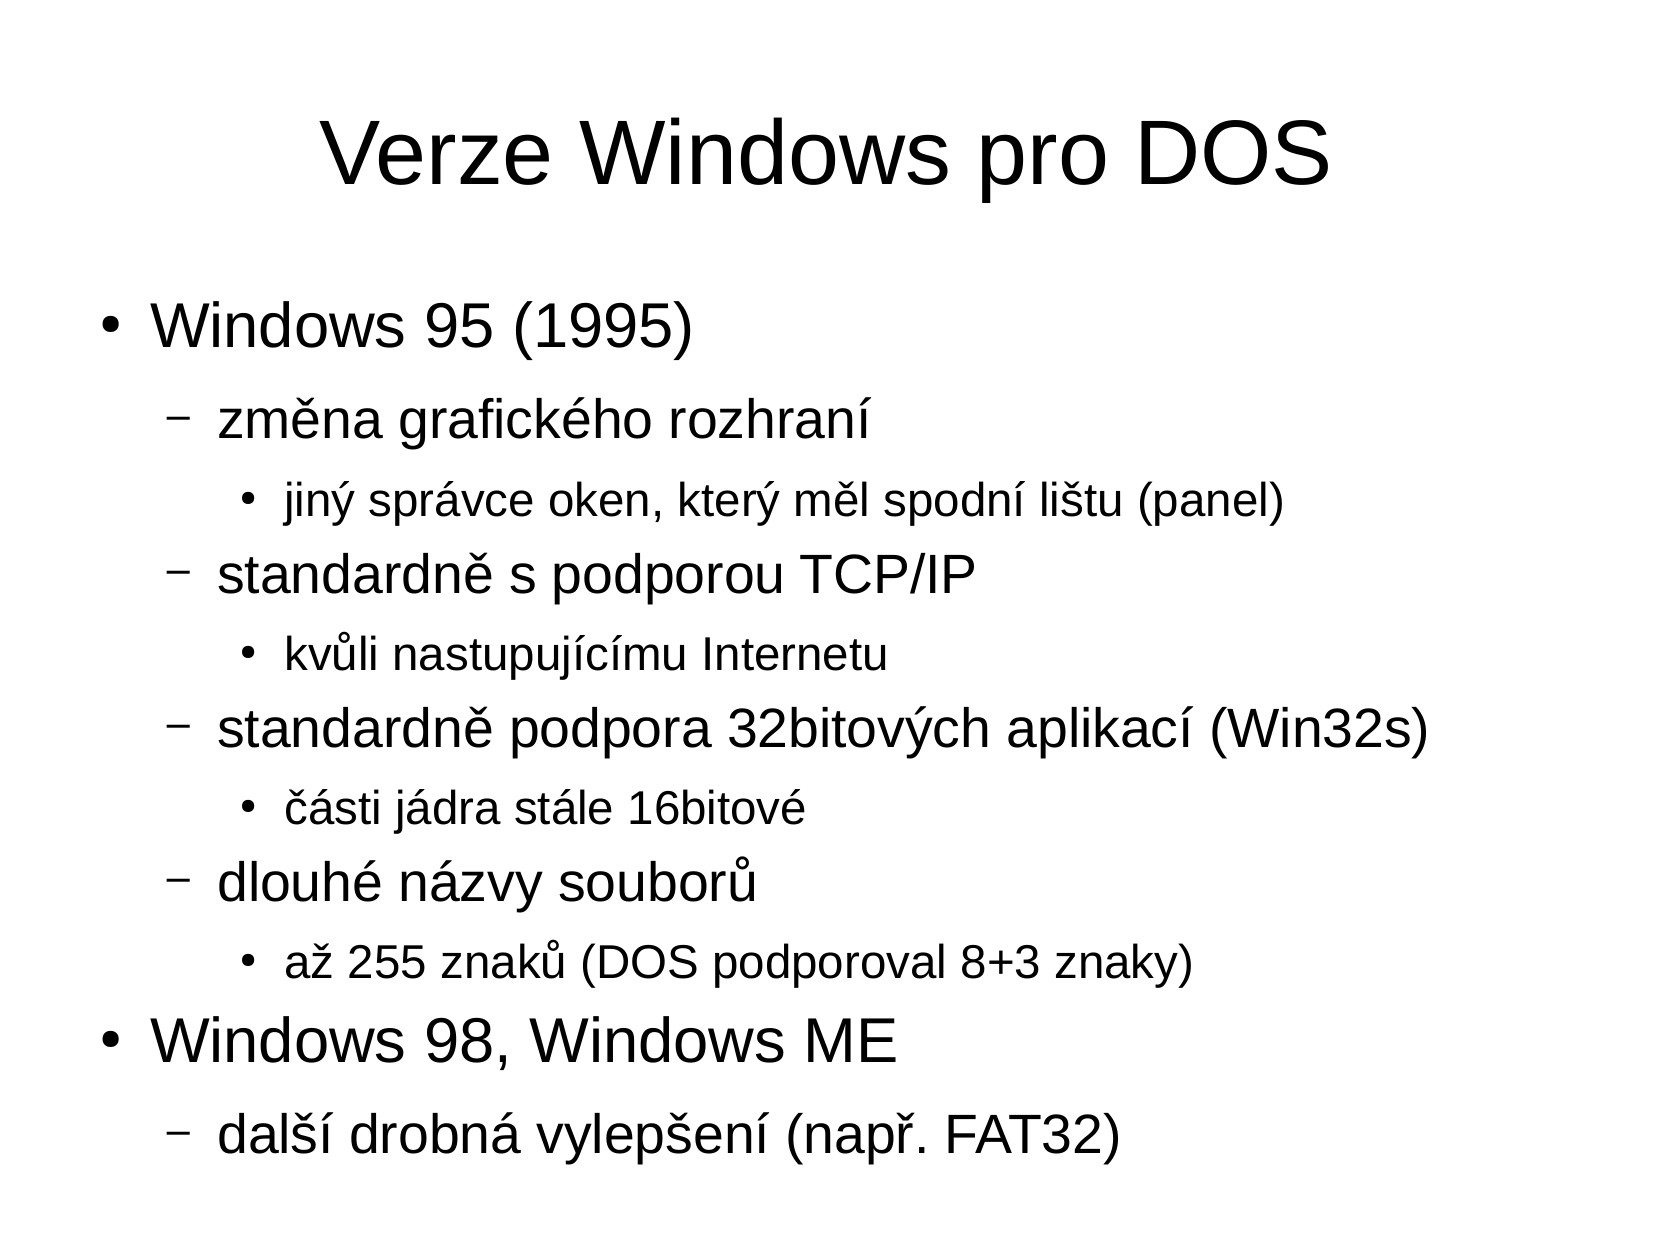

# Verze Windows pro DOS
Windows 95 (1995)
změna grafického rozhraní
jiný správce oken, který měl spodní lištu (panel)
standardně s podporou TCP/IP
kvůli nastupujícímu Internetu
standardně podpora 32bitových aplikací (Win32s)
části jádra stále 16bitové
dlouhé názvy souborů
až 255 znaků (DOS podporoval 8+3 znaky)
Windows 98, Windows ME
další drobná vylepšení (např. FAT32)